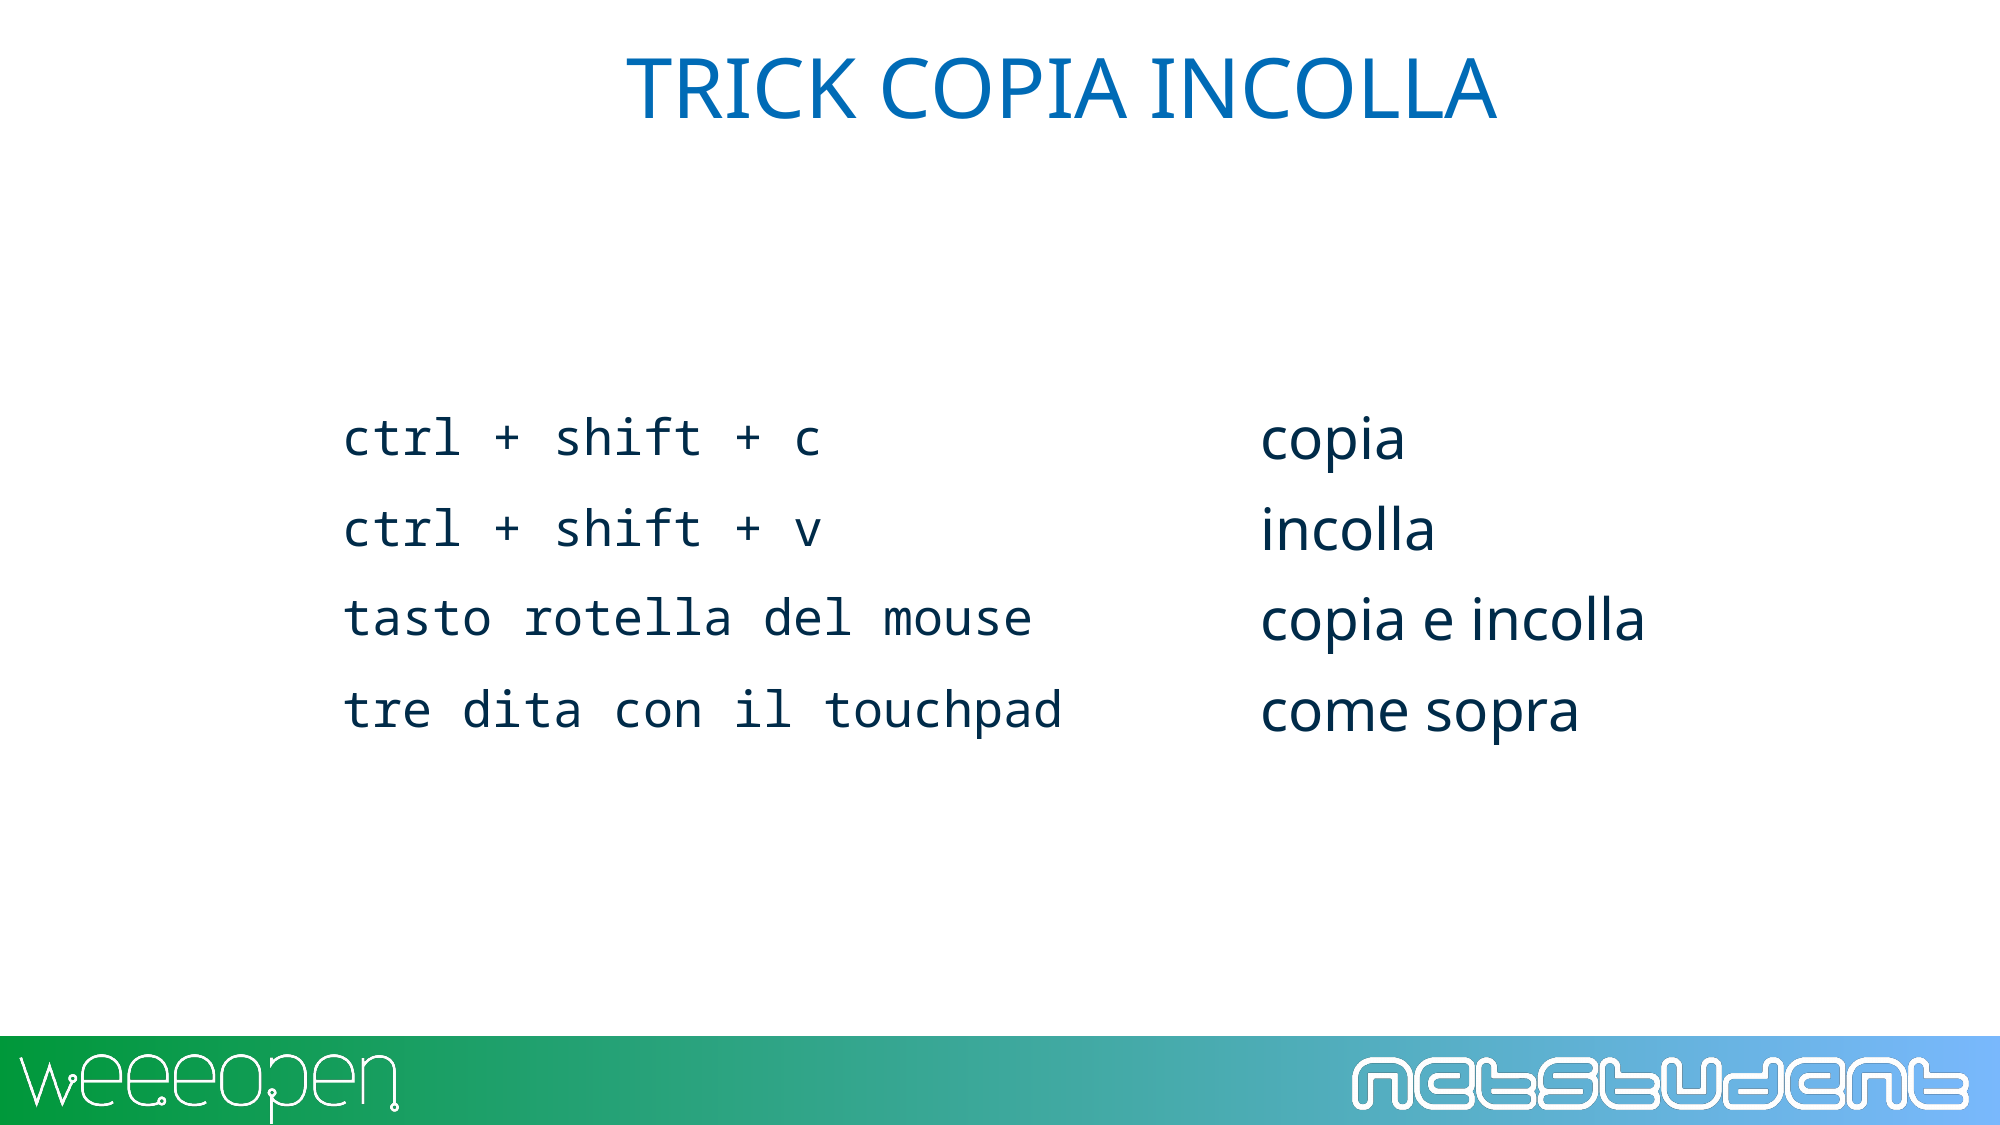

TRICK COPIA INCOLLA
copia
ctrl + shift + c
incolla
ctrl + shift + v
copia e incolla
tasto rotella del mouse
come sopra
tre dita con il touchpad